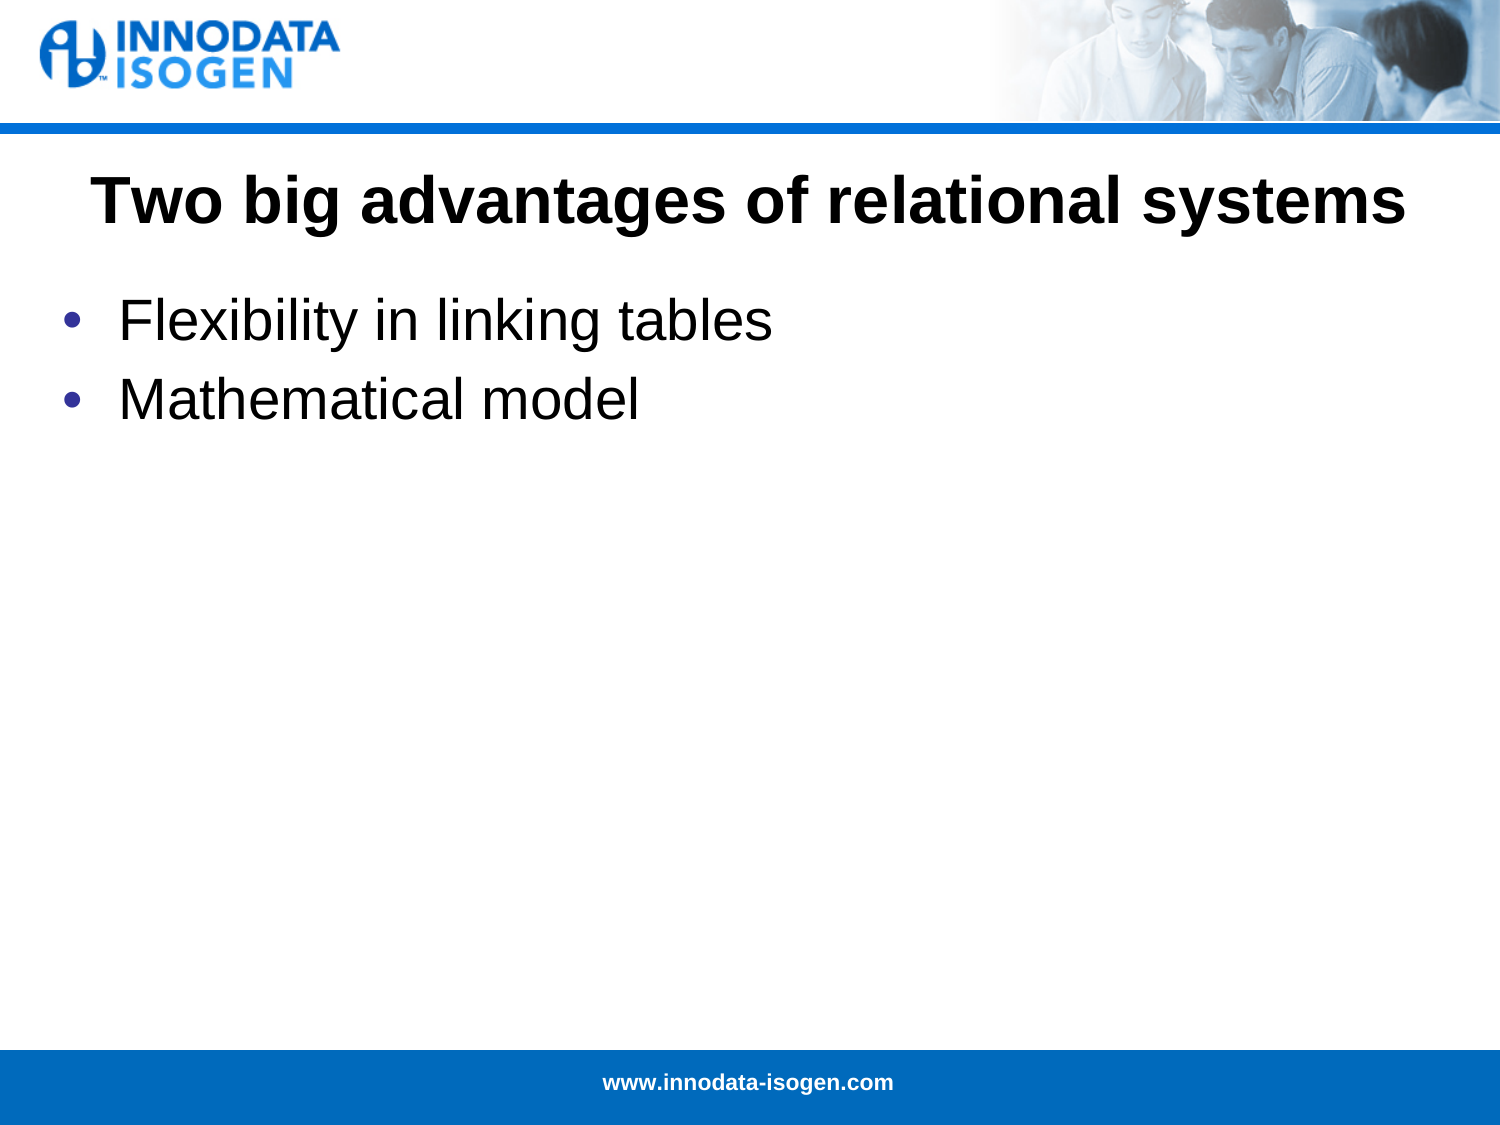

# Two big advantages of relational systems
Flexibility in linking tables
Mathematical model